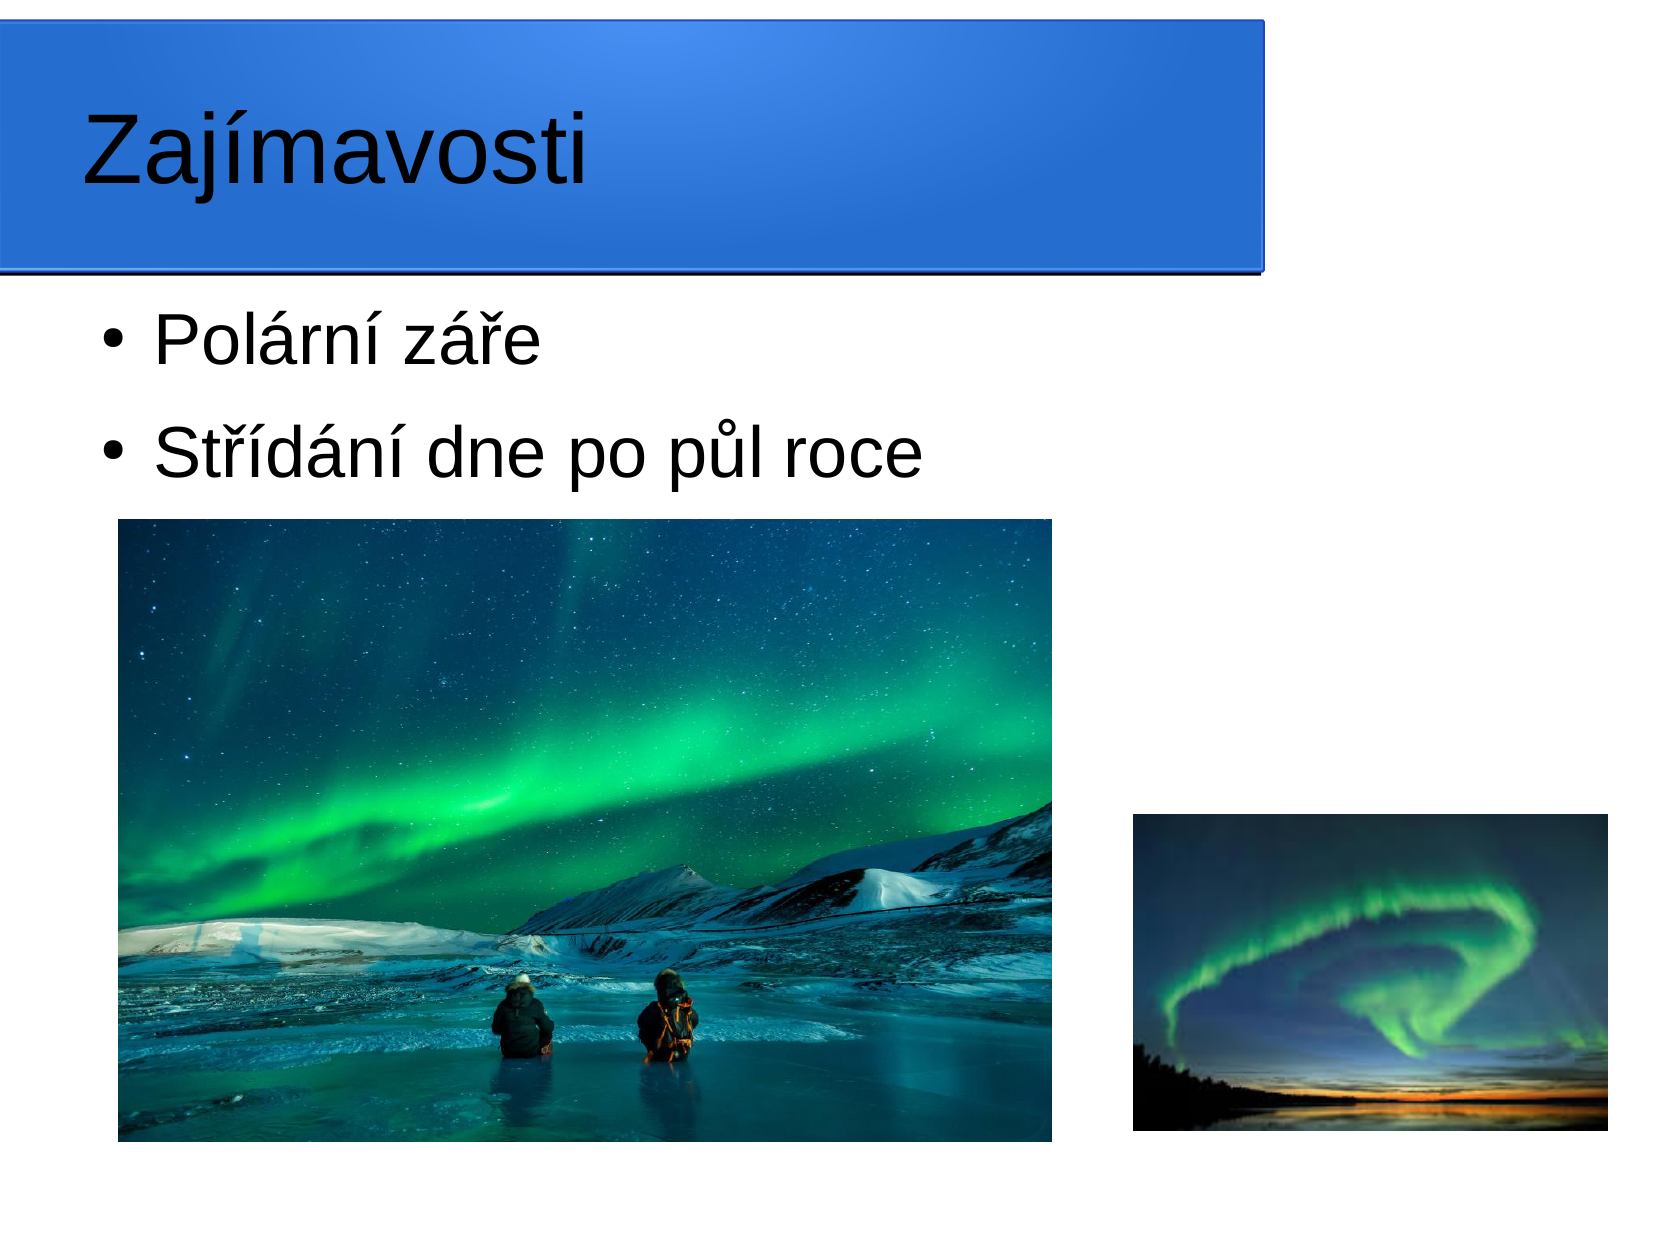

# Zajímavosti
Polární záře
Střídání dne po půl roce